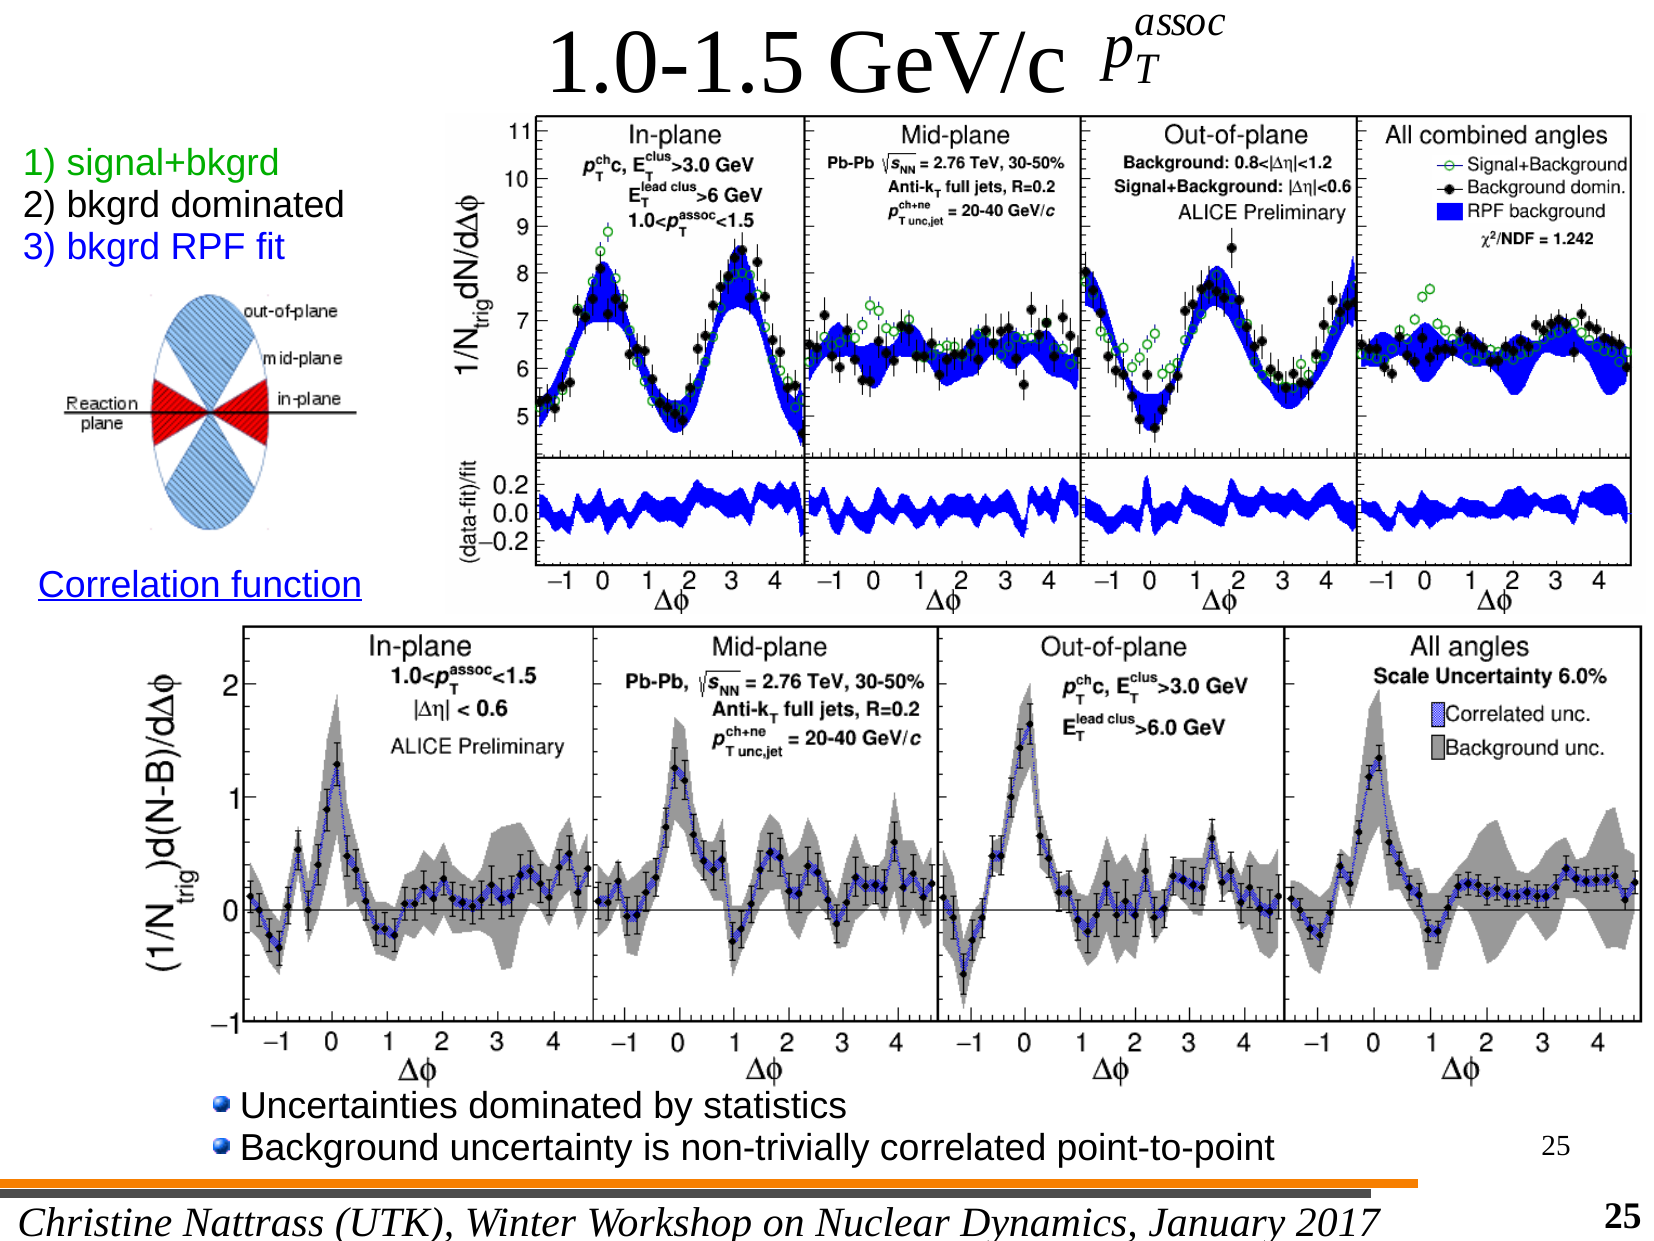

# 1.0-1.5 GeV/c
1) signal+bkgrd
2) bkgrd dominated
3) bkgrd RPF fit
Correlation function
 Uncertainties dominated by statistics
 Background uncertainty is non-trivially correlated point-to-point
Joel Mazer - University of Tennessee
25